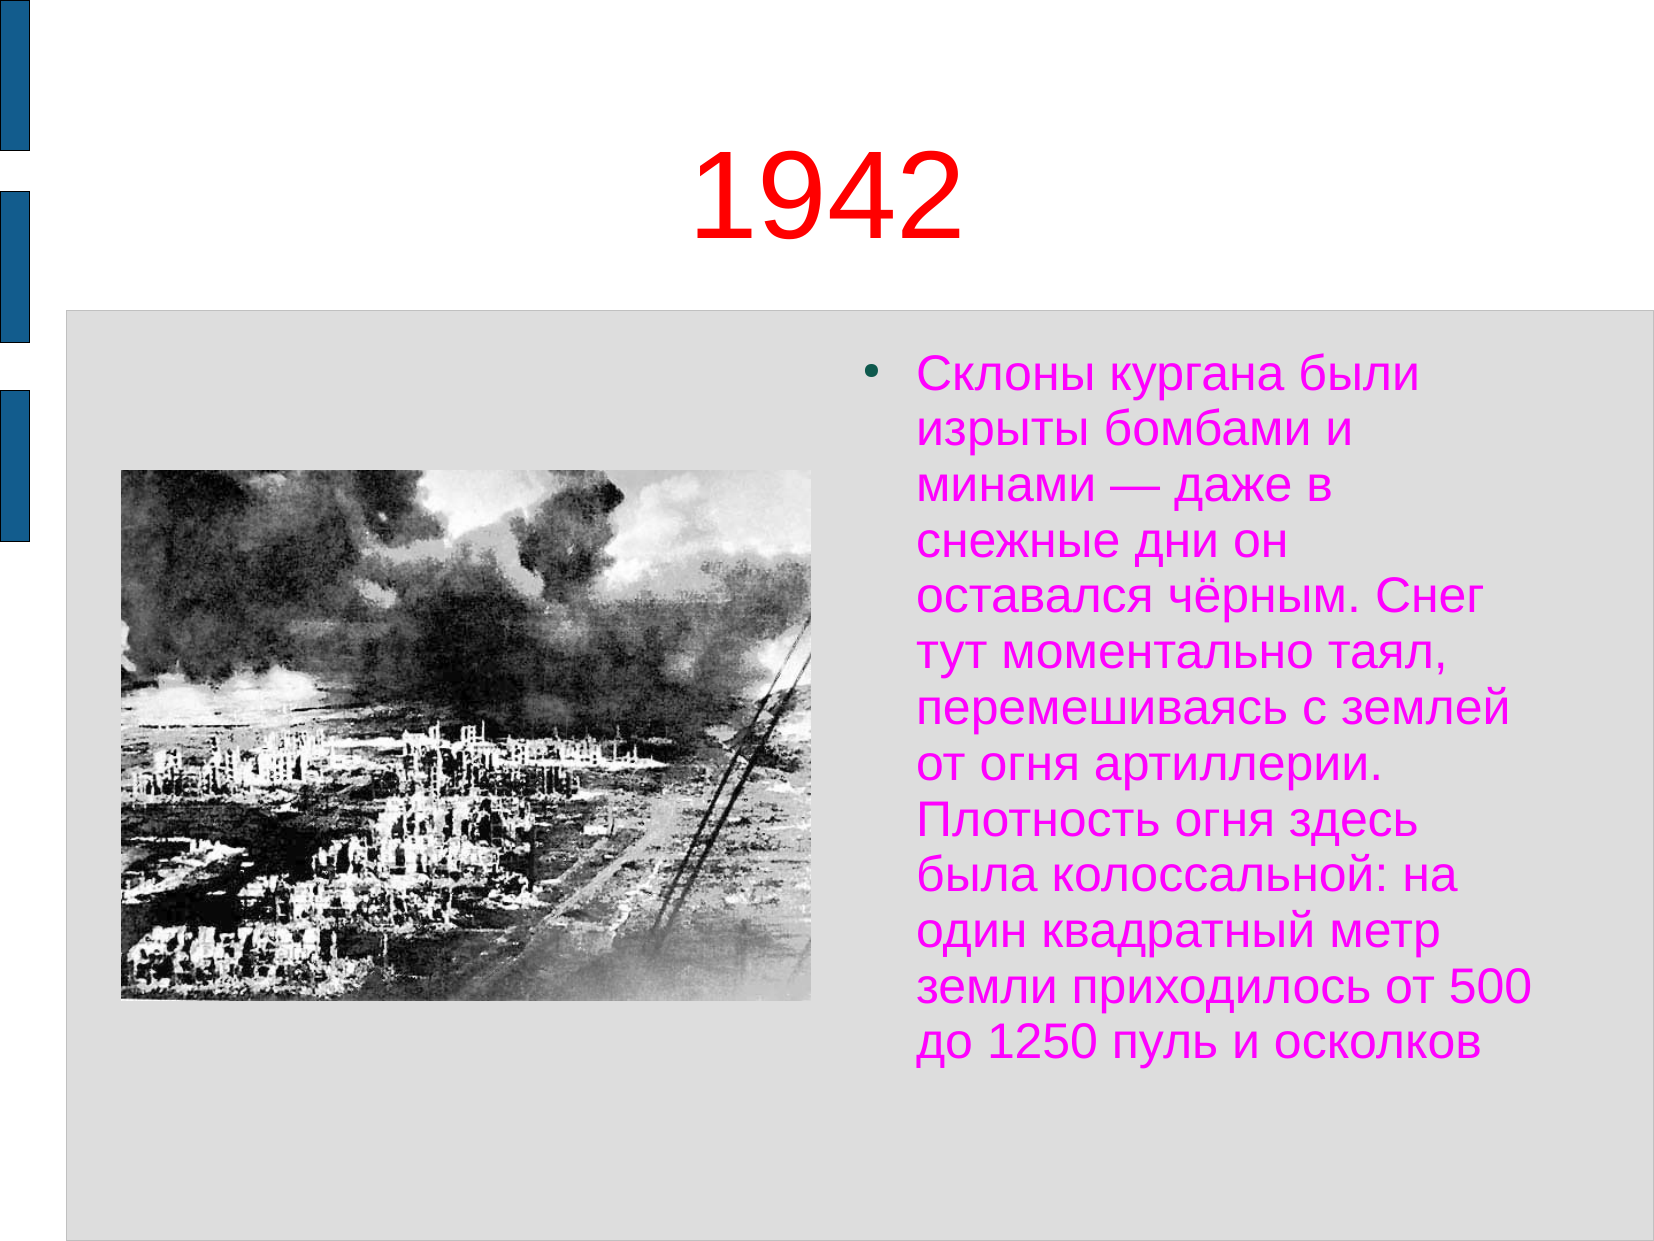

# 1942
Склоны кургана были изрыты бомбами и минами — даже в снежные дни он оставался чёрным. Снег тут моментально таял, перемешиваясь с землей от огня артиллерии. Плотность огня здесь была колоссальной: на один квадратный метр земли приходилось от 500 до 1250 пуль и осколков